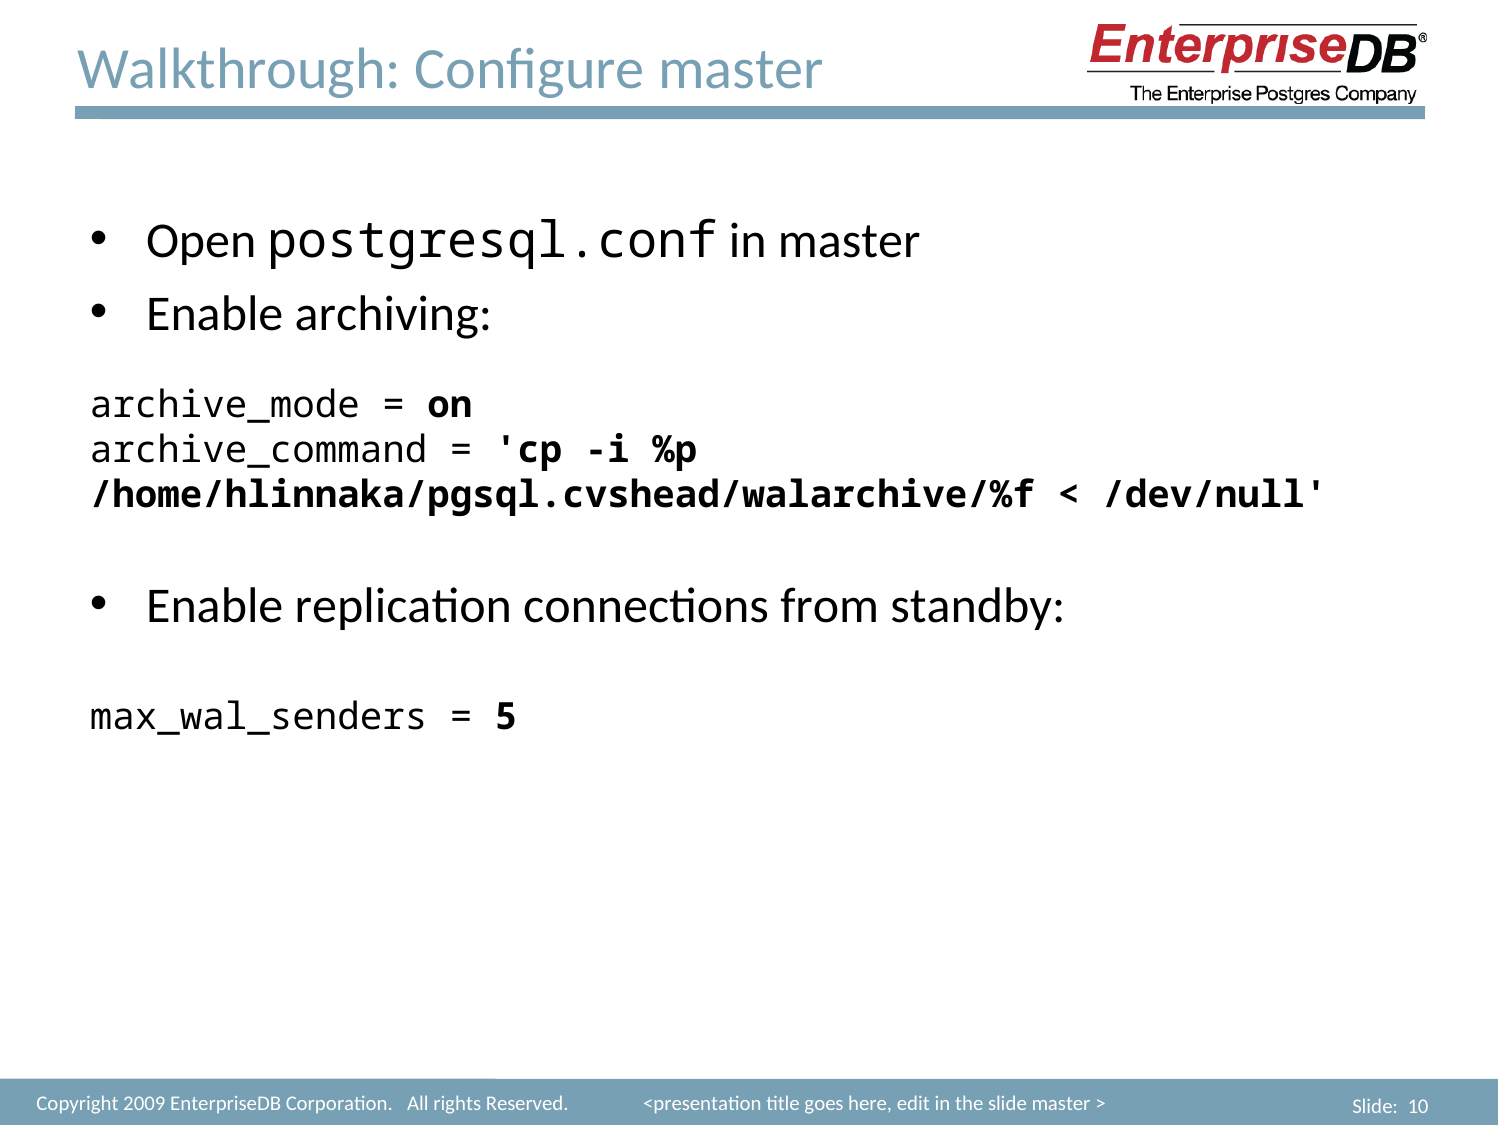

# Walkthrough: Configure master
Open postgresql.conf in master
Enable archiving:
archive_mode = on
archive_command = 'cp -i %p /home/hlinnaka/pgsql.cvshead/walarchive/%f < /dev/null'
Enable replication connections from standby:
max_wal_senders = 5